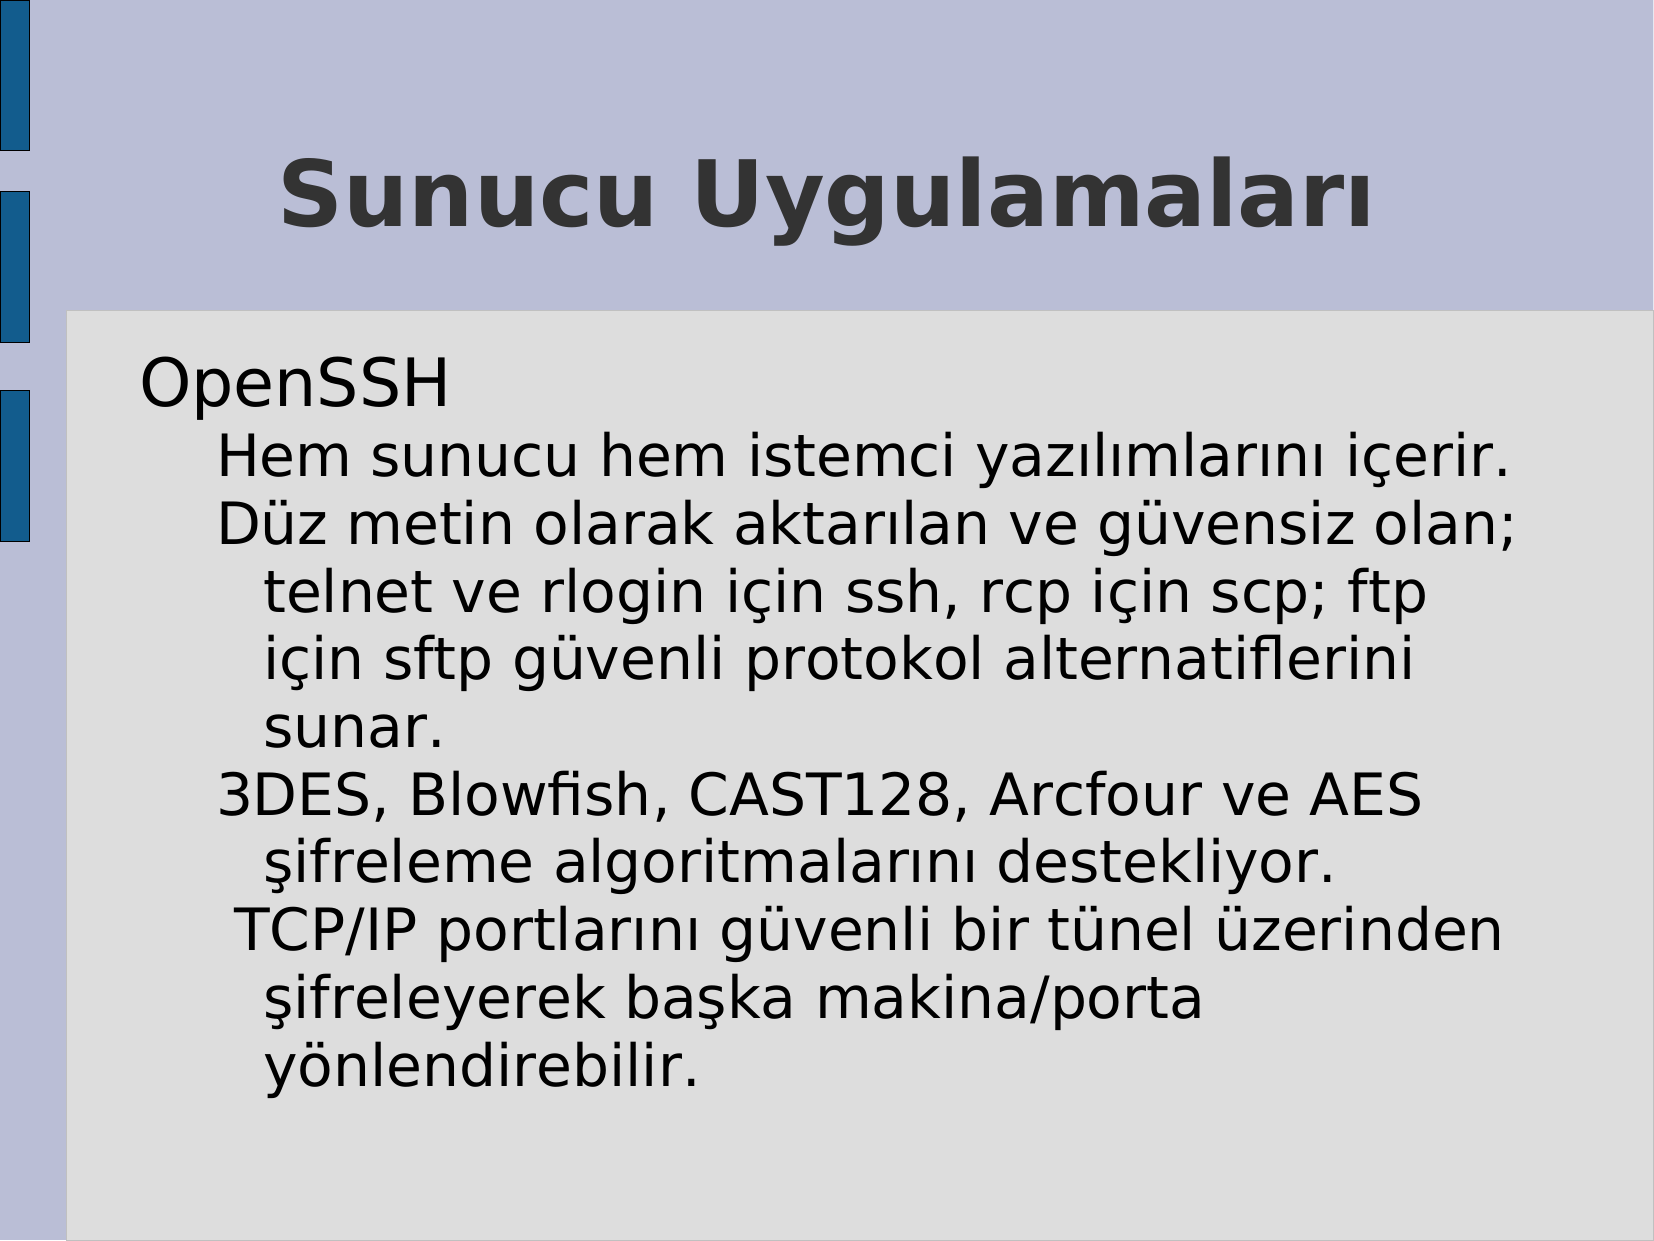

# Sunucu Uygulamaları
OpenSSH
Hem sunucu hem istemci yazılımlarını içerir.
Düz metin olarak aktarılan ve güvensiz olan; telnet ve rlogin için ssh, rcp için scp; ftp için sftp güvenli protokol alternatiflerini sunar.
3DES, Blowfish, CAST128, Arcfour ve AES şifreleme algoritmalarını destekliyor.
 TCP/IP portlarını güvenli bir tünel üzerinden şifreleyerek başka makina/porta yönlendirebilir.